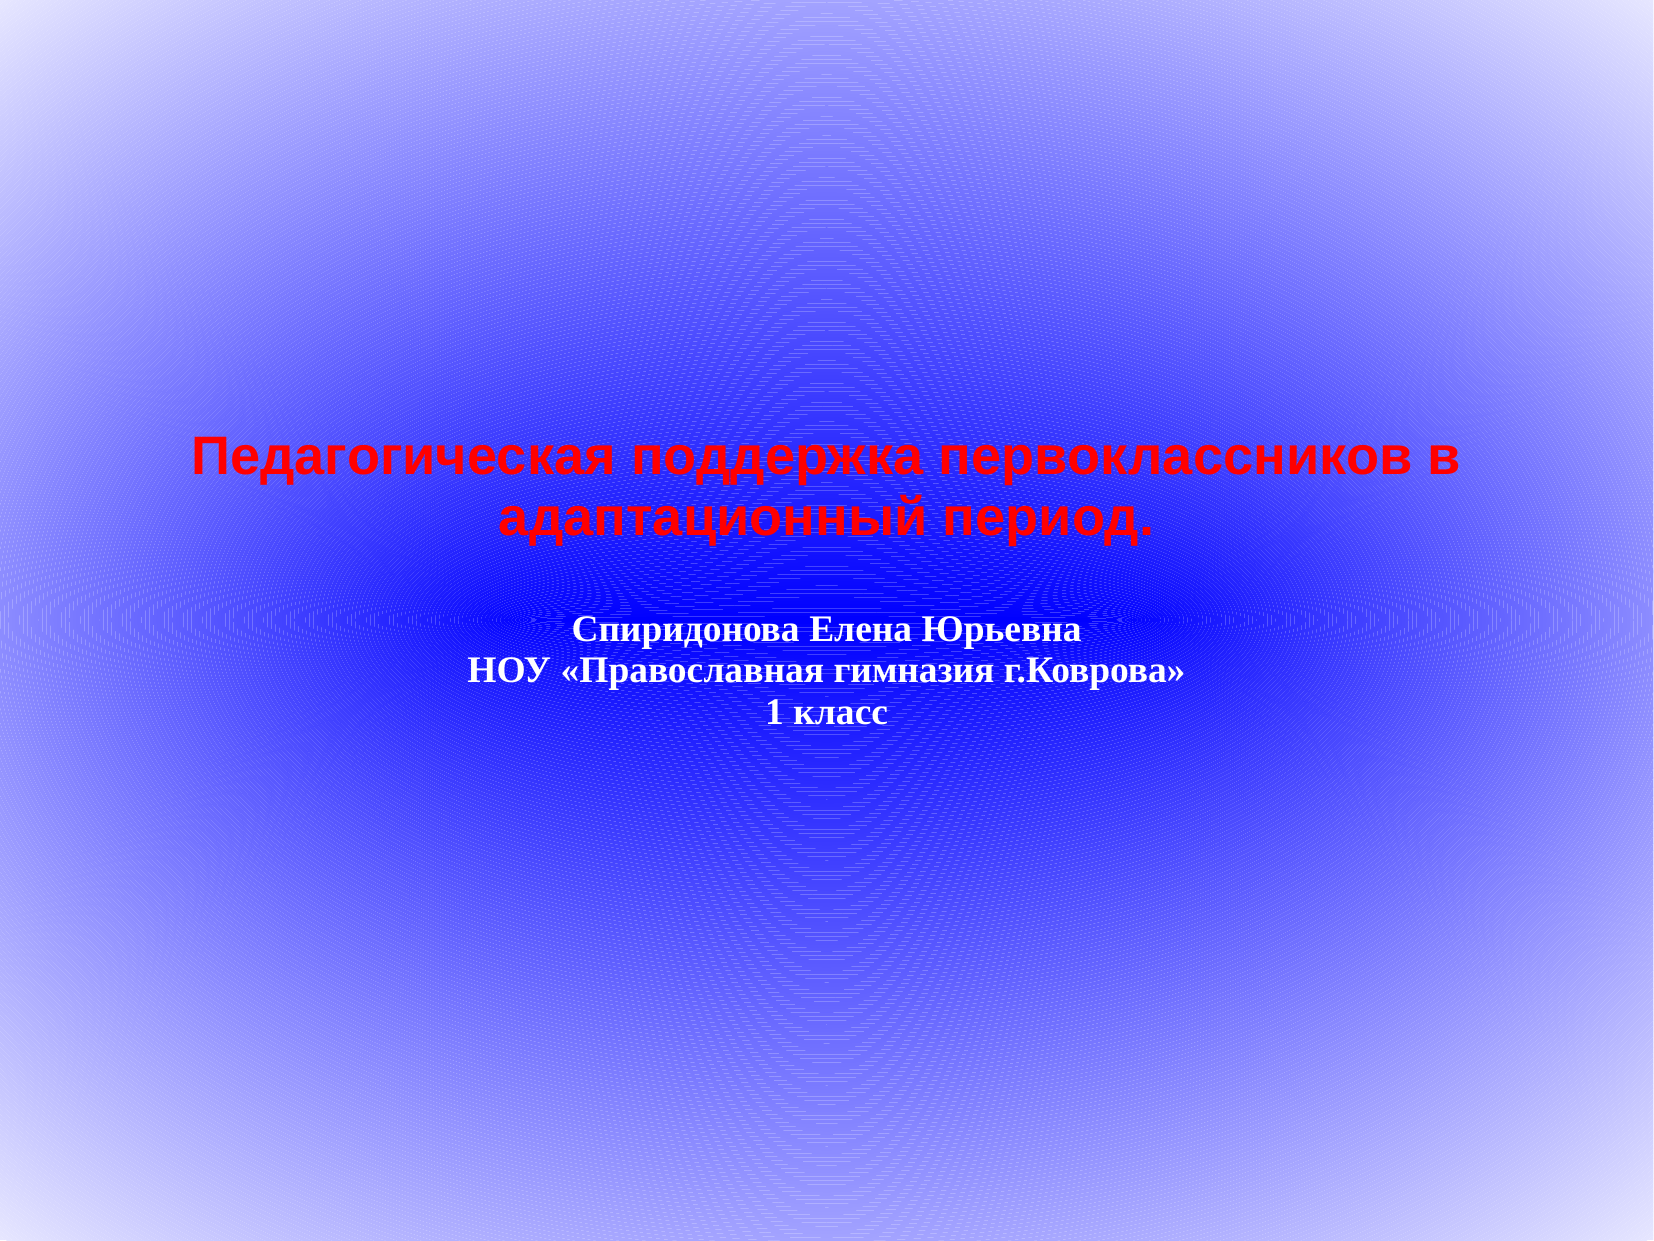

# Педагогическая поддержка первоклассников в адаптационный период.
Спиридонова Елена Юрьевна
НОУ «Православная гимназия г.Коврова»
1 класс